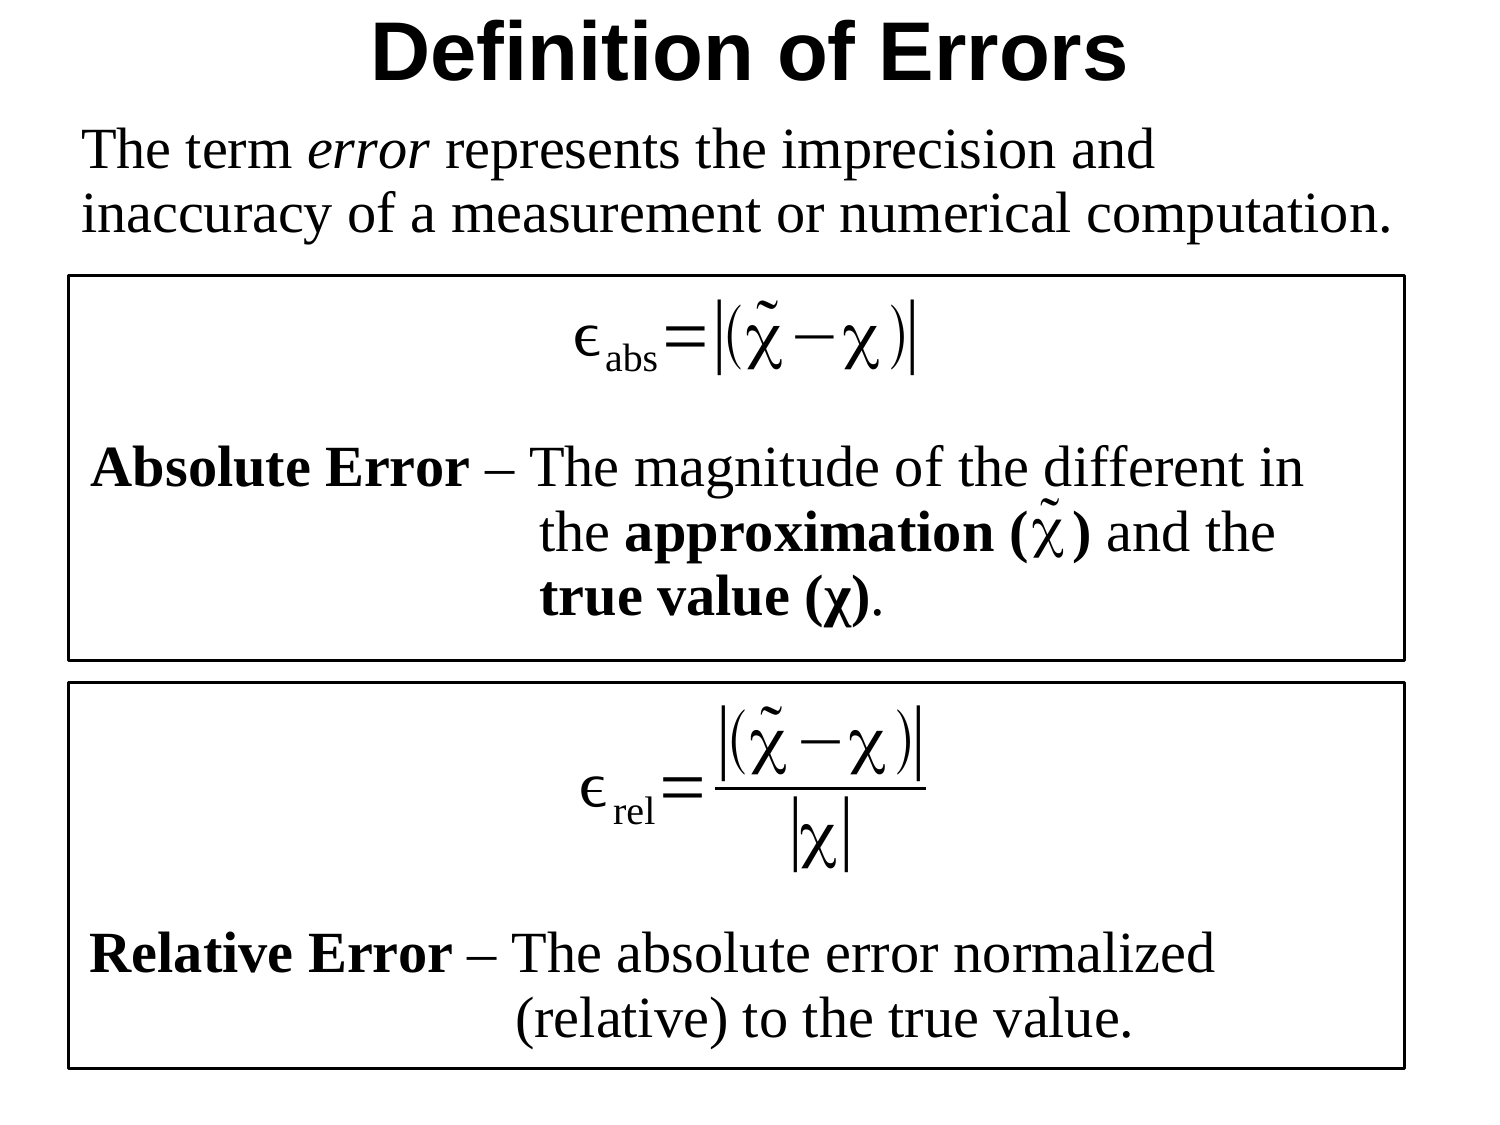

Definition of Errors
The term error represents the imprecision and inaccuracy of a measurement or numerical computation.
Absolute Error – The magnitude of the different in the approximation ( ) and the true value (χ).
Relative Error – The absolute error normalized (relative) to the true value.